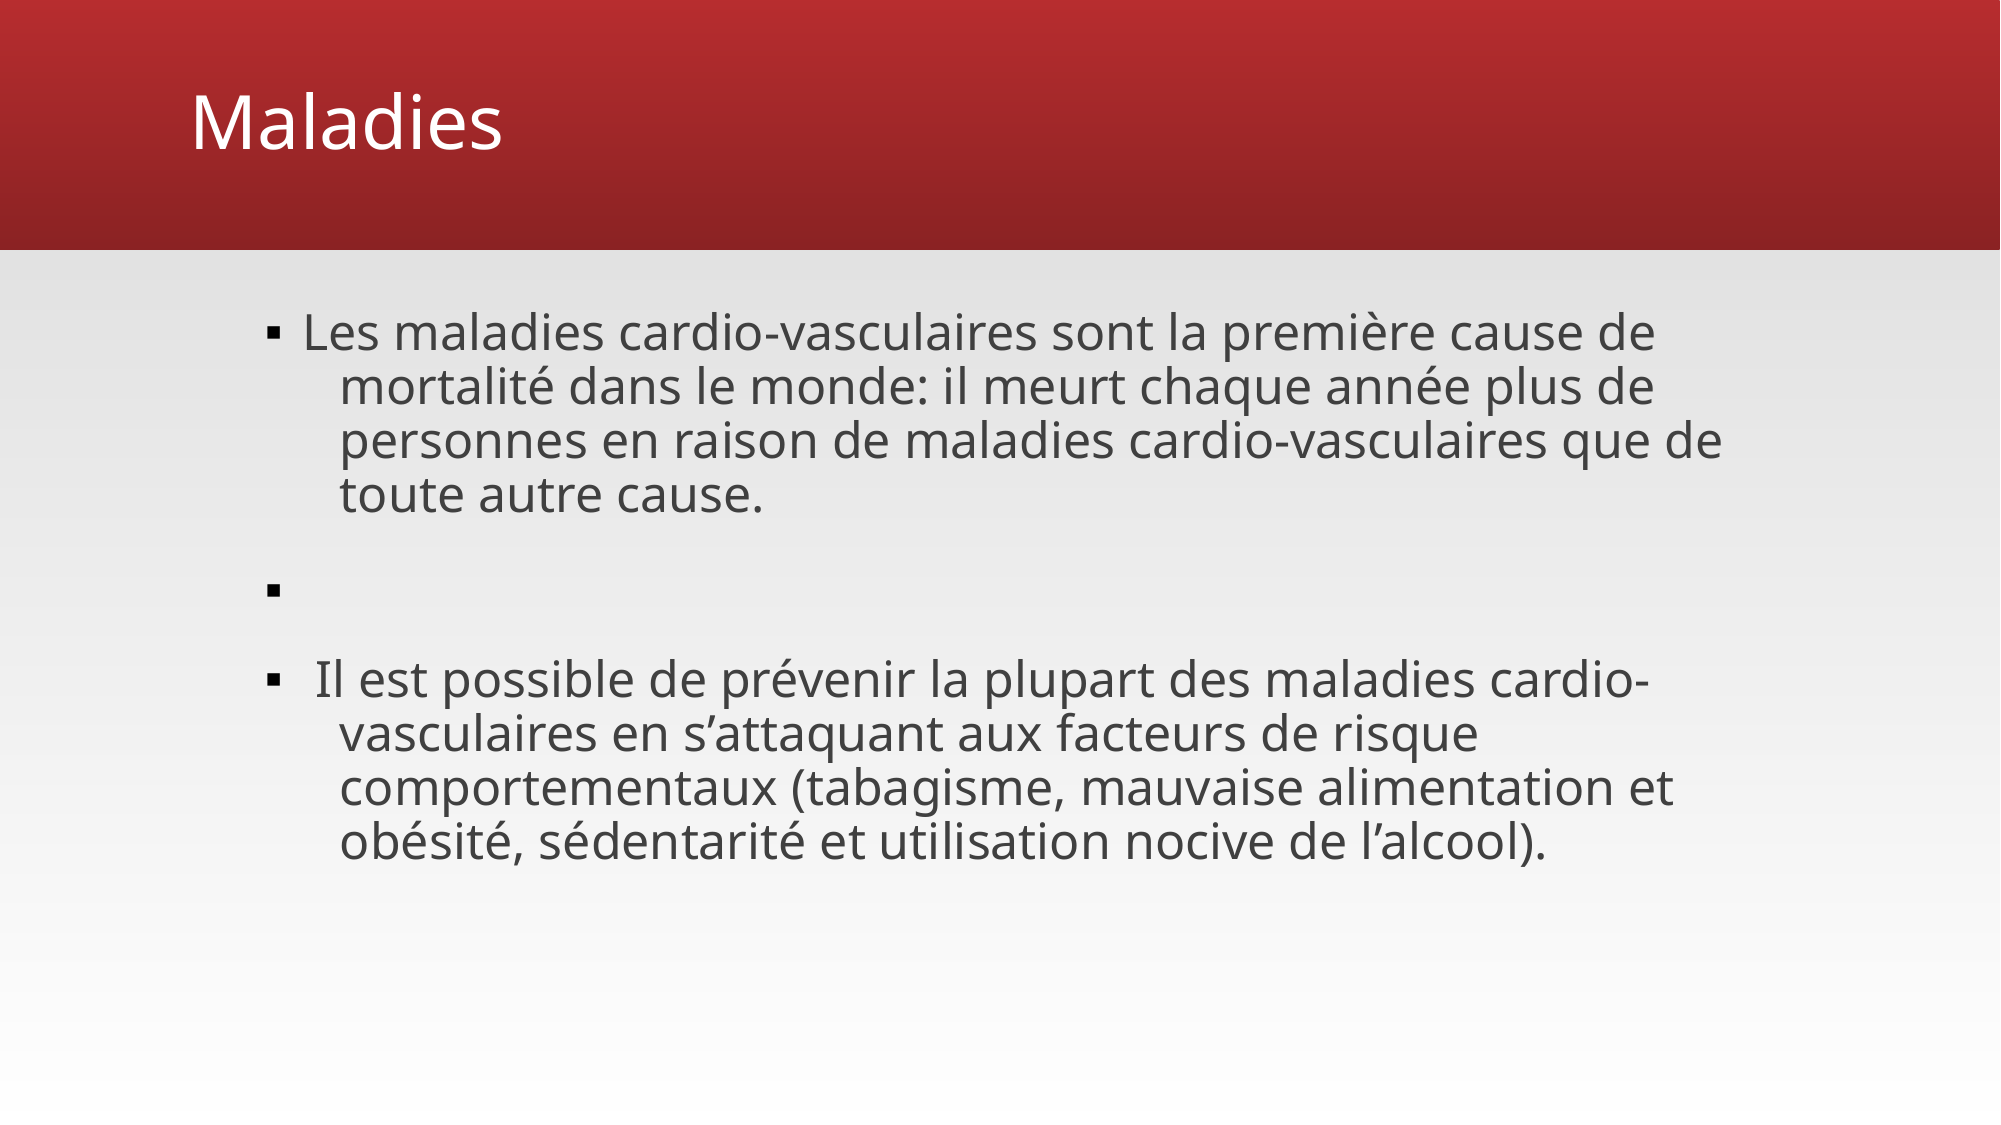

# Maladies
Les maladies cardio-vasculaires sont la première cause de mortalité dans le monde: il meurt chaque année plus de personnes en raison de maladies cardio-vasculaires que de toute autre cause.
 Il est possible de prévenir la plupart des maladies cardio-vasculaires en s’attaquant aux facteurs de risque comportementaux (tabagisme, mauvaise alimentation et obésité, sédentarité et utilisation nocive de l’alcool).